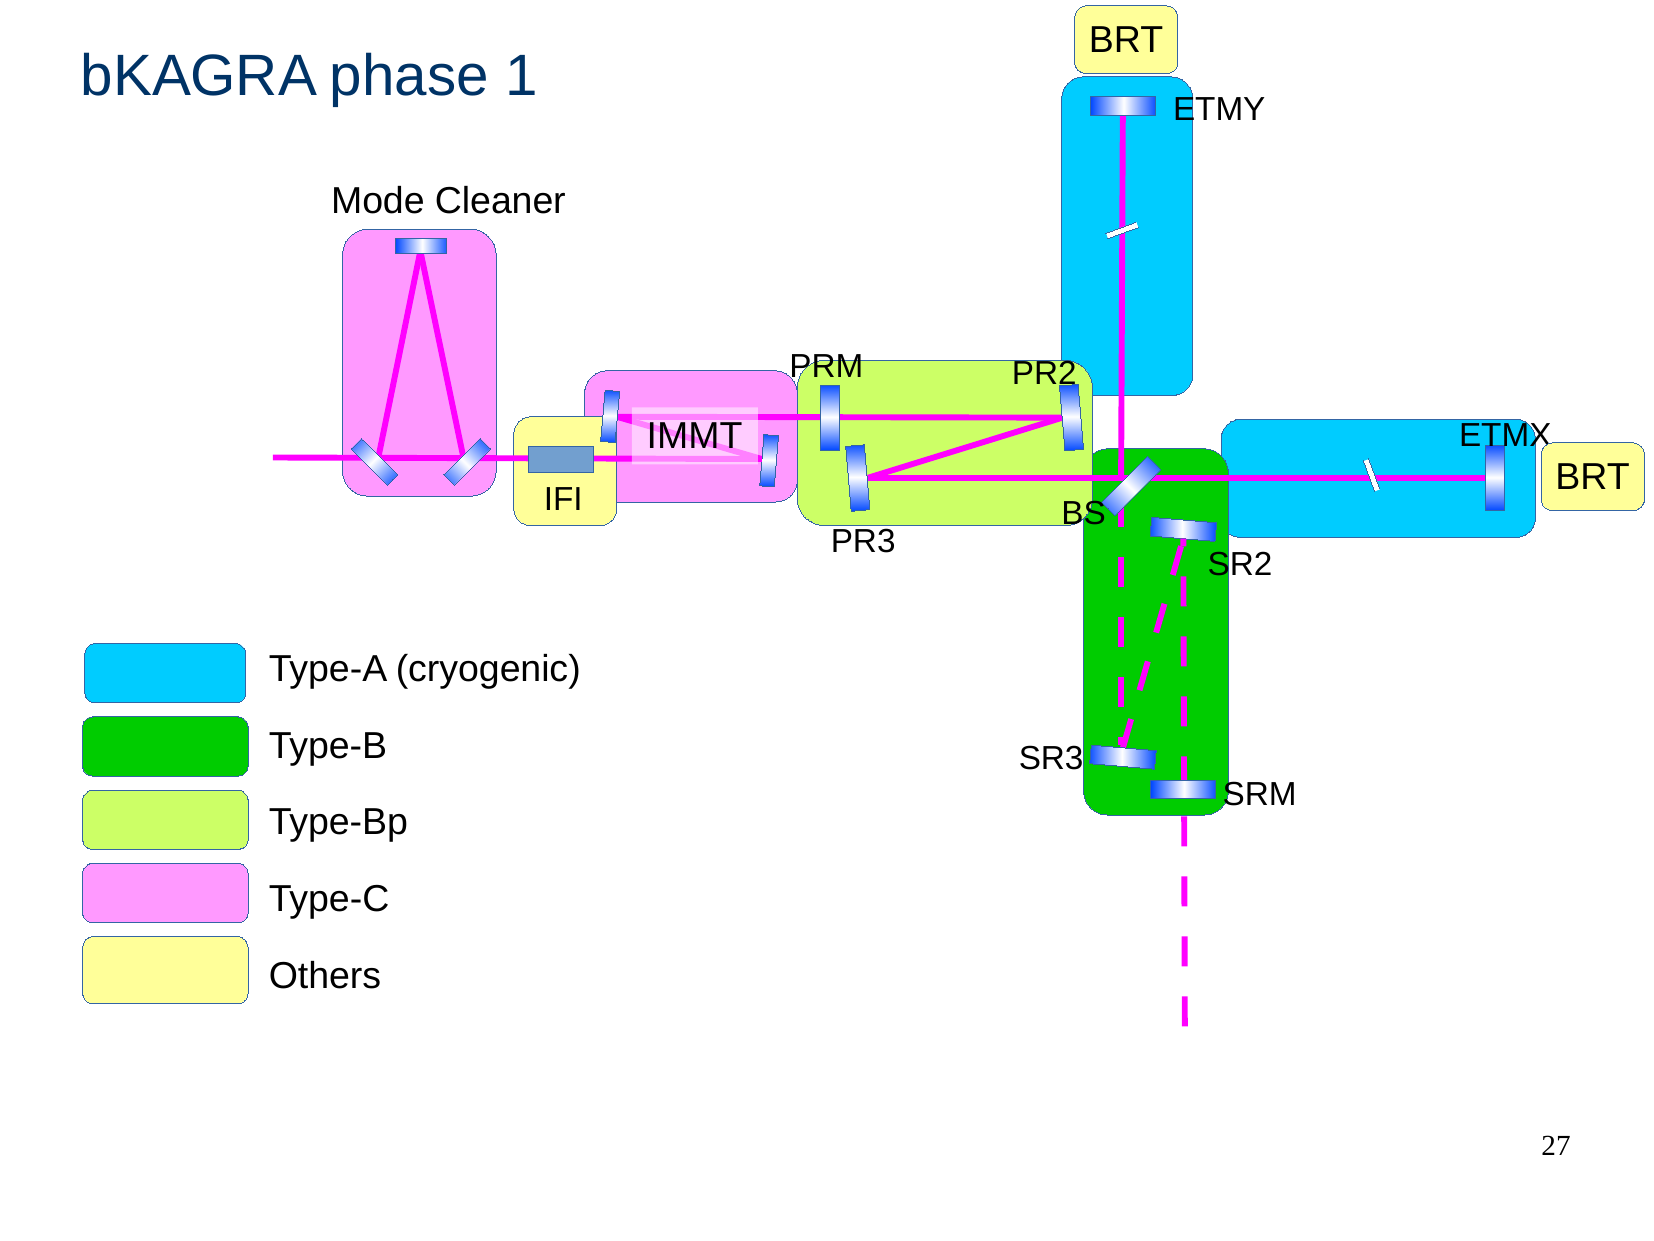

BRT
bKAGRA phase 1
ETMY
Mode Cleaner
PRM
PR2
IMMT
ETMX
BRT
IFI
BS
PR3
SR2
Type-A (cryogenic)
Type-B
SR3
SRM
Type-Bp
Type-C
Others
27